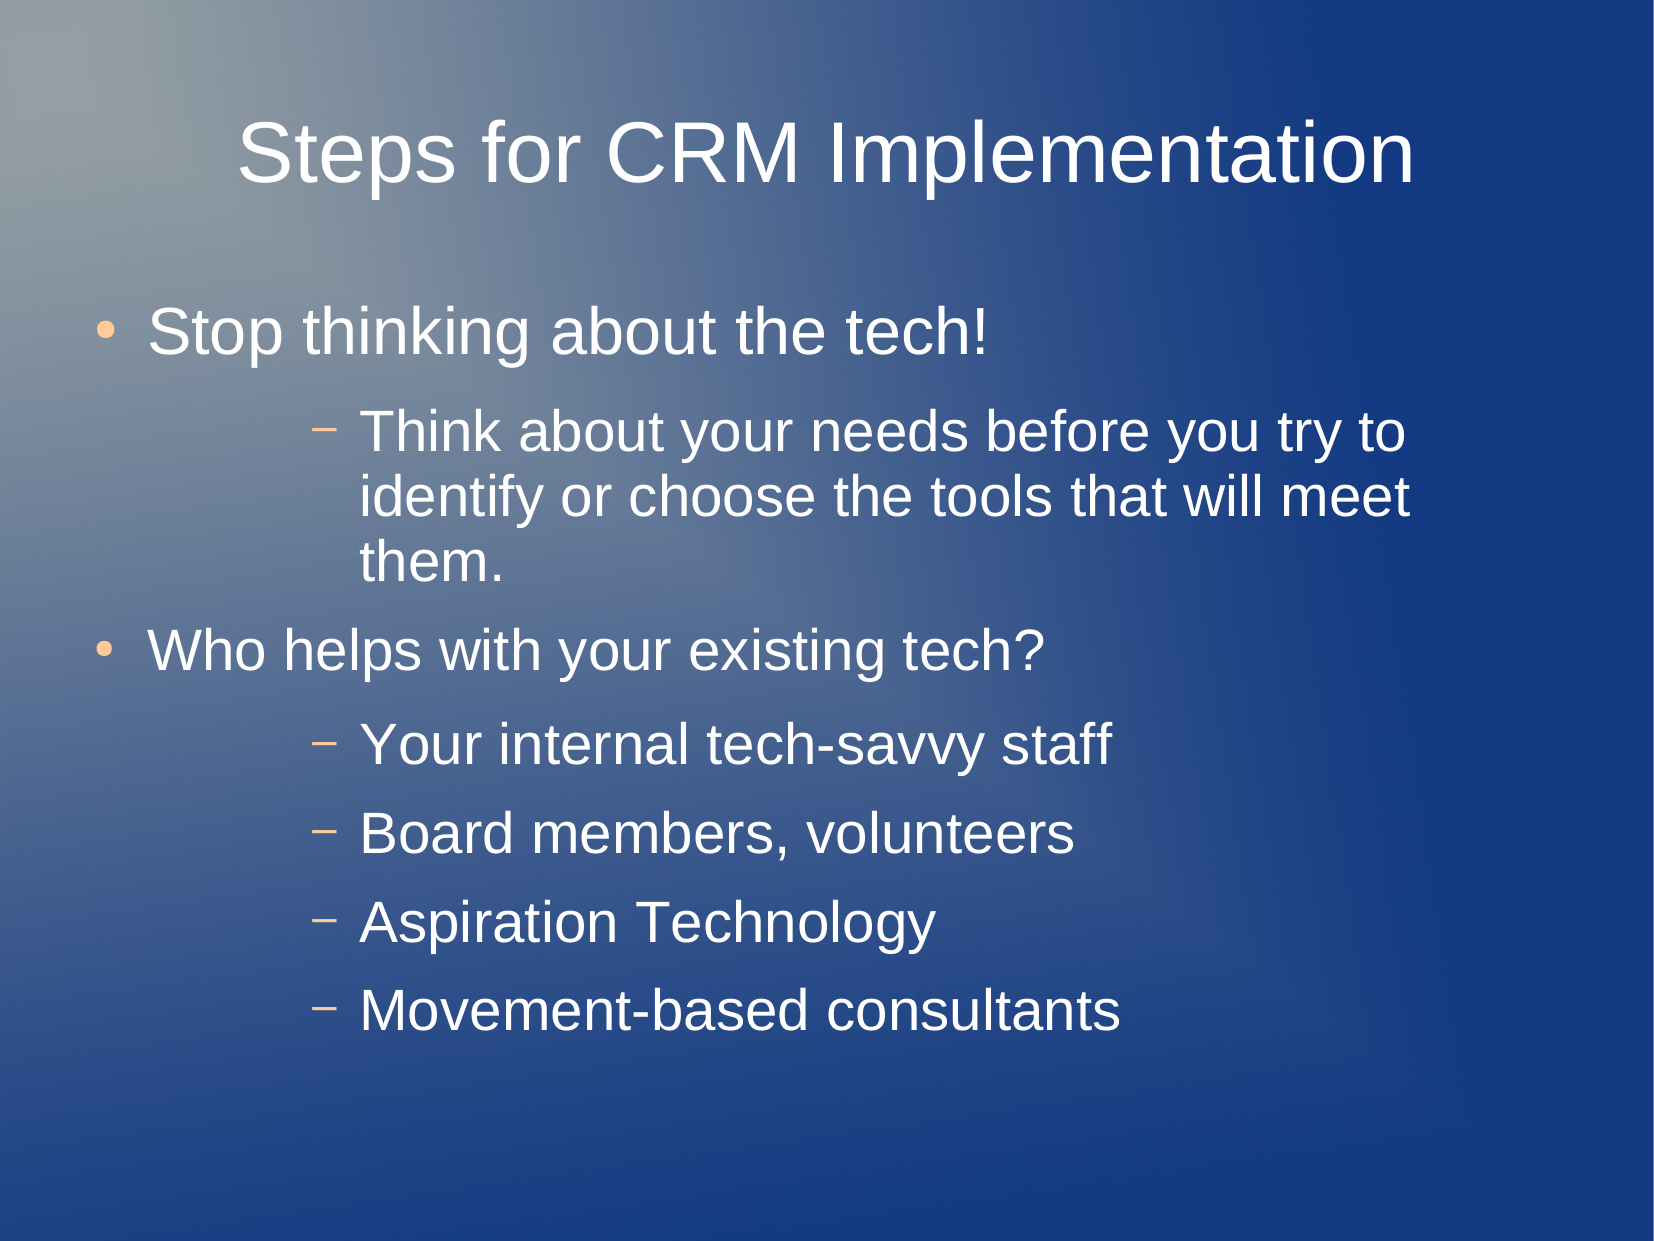

# Steps for CRM Implementation
Stop thinking about the tech!
Think about your needs before you try to identify or choose the tools that will meet them.
Who helps with your existing tech?
Your internal tech-savvy staff
Board members, volunteers
Aspiration Technology
Movement-based consultants